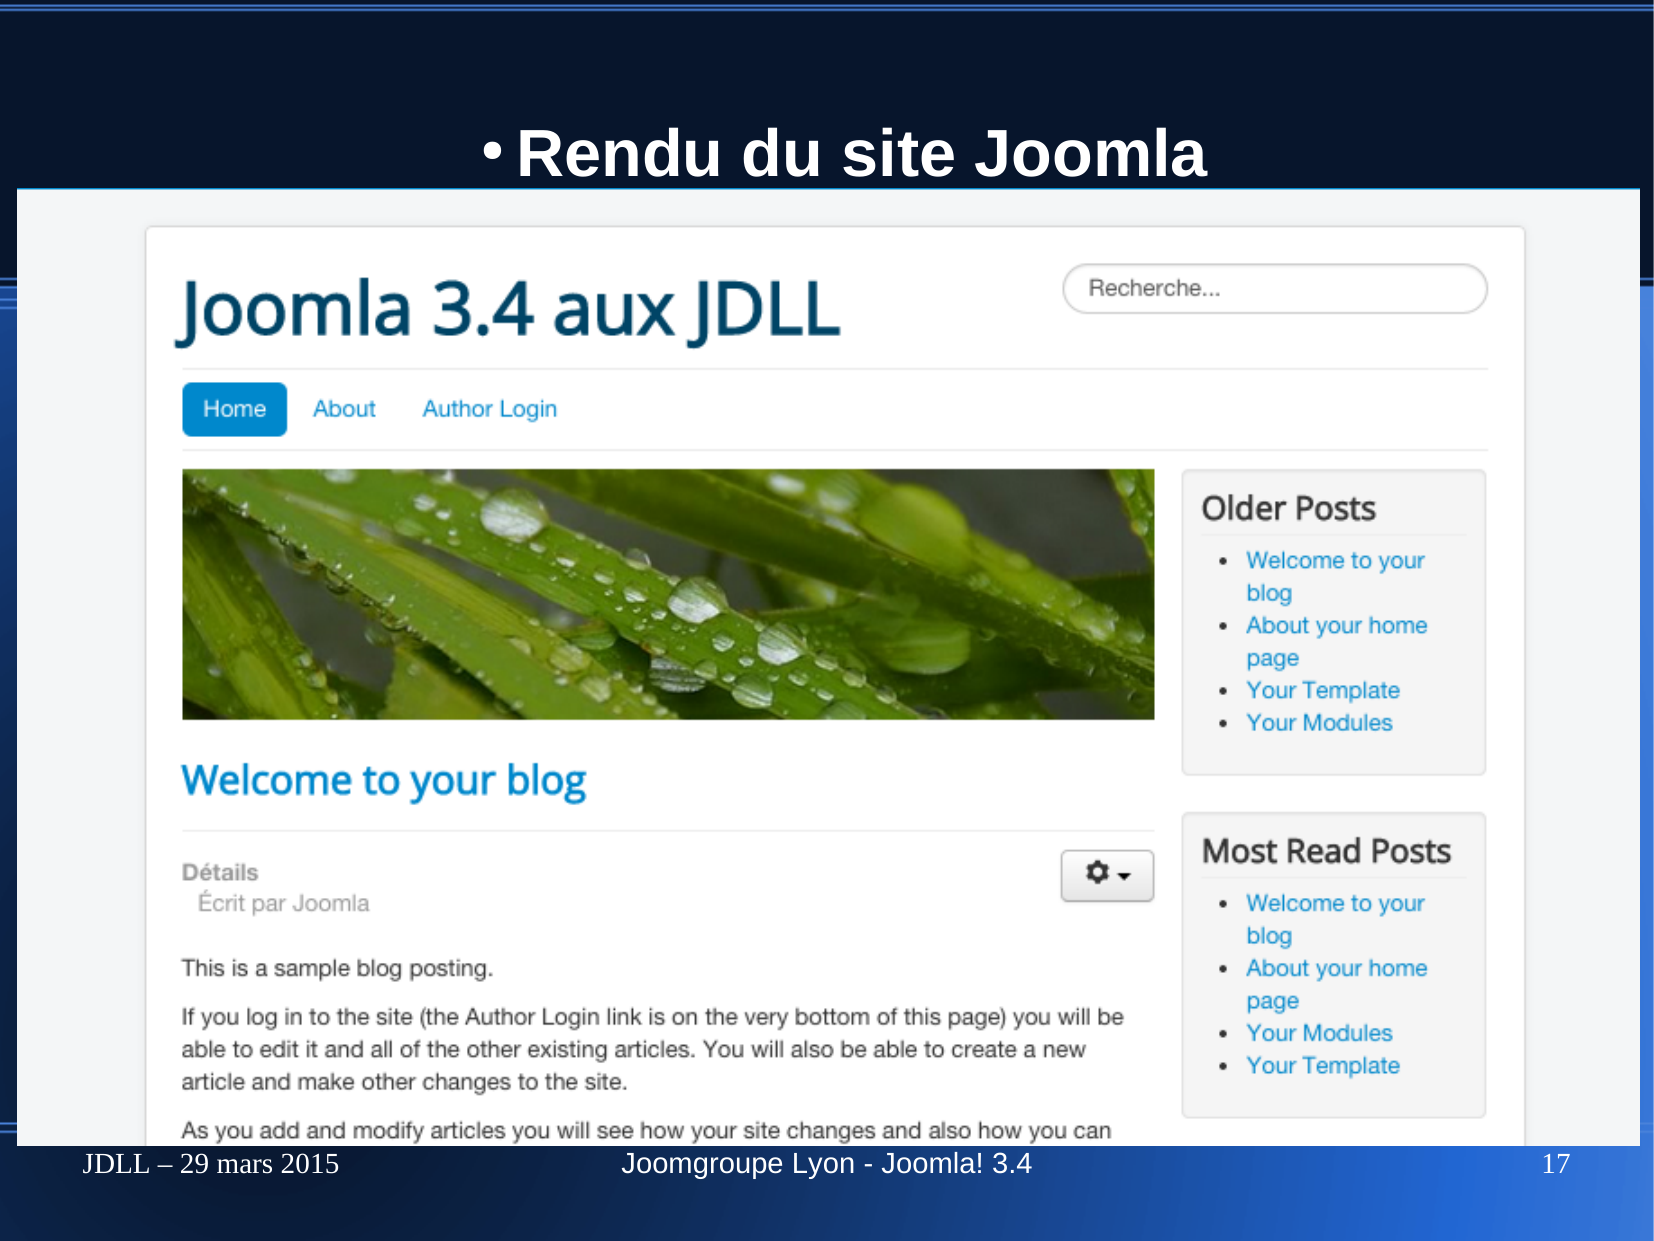

# Rendu du site Joomla
29/03/2015
Joomgroupe Lyon - Joomla! 3.4
17